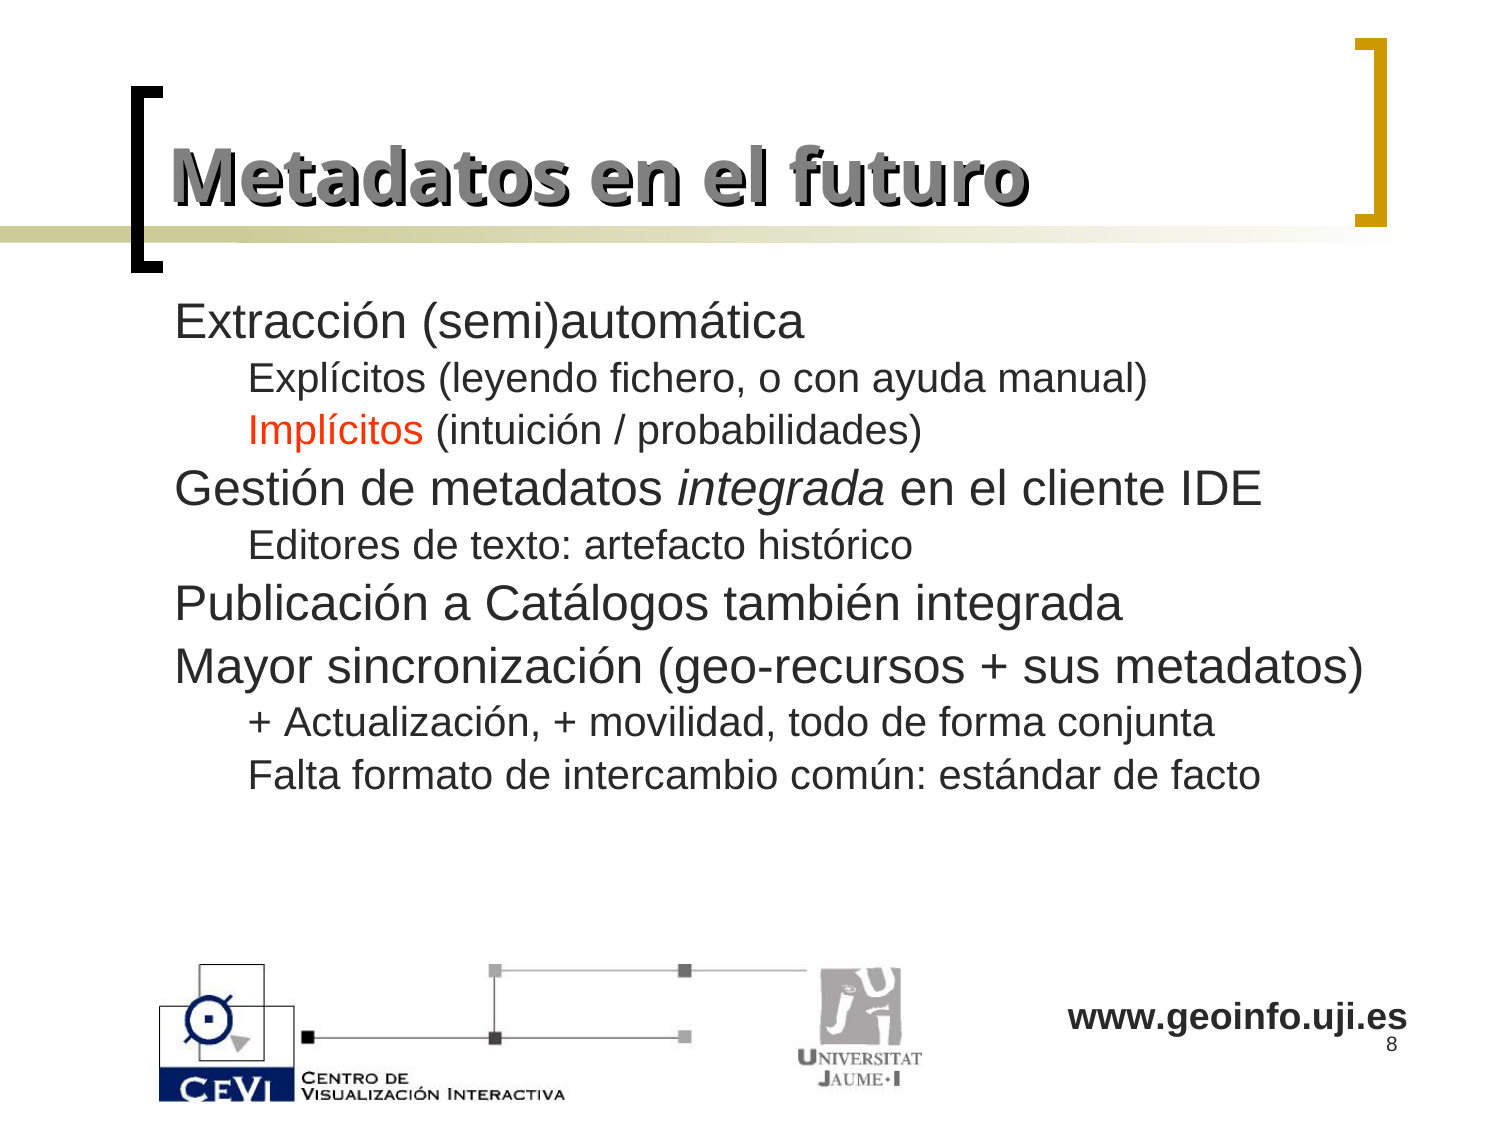

# Metadatos en el futuro
Extracción (semi)automática
Explícitos (leyendo fichero, o con ayuda manual)
Implícitos (intuición / probabilidades)
Gestión de metadatos integrada en el cliente IDE
Editores de texto: artefacto histórico
Publicación a Catálogos también integrada
Mayor sincronización (geo-recursos + sus metadatos)
+ Actualización, + movilidad, todo de forma conjunta
Falta formato de intercambio común: estándar de facto
8